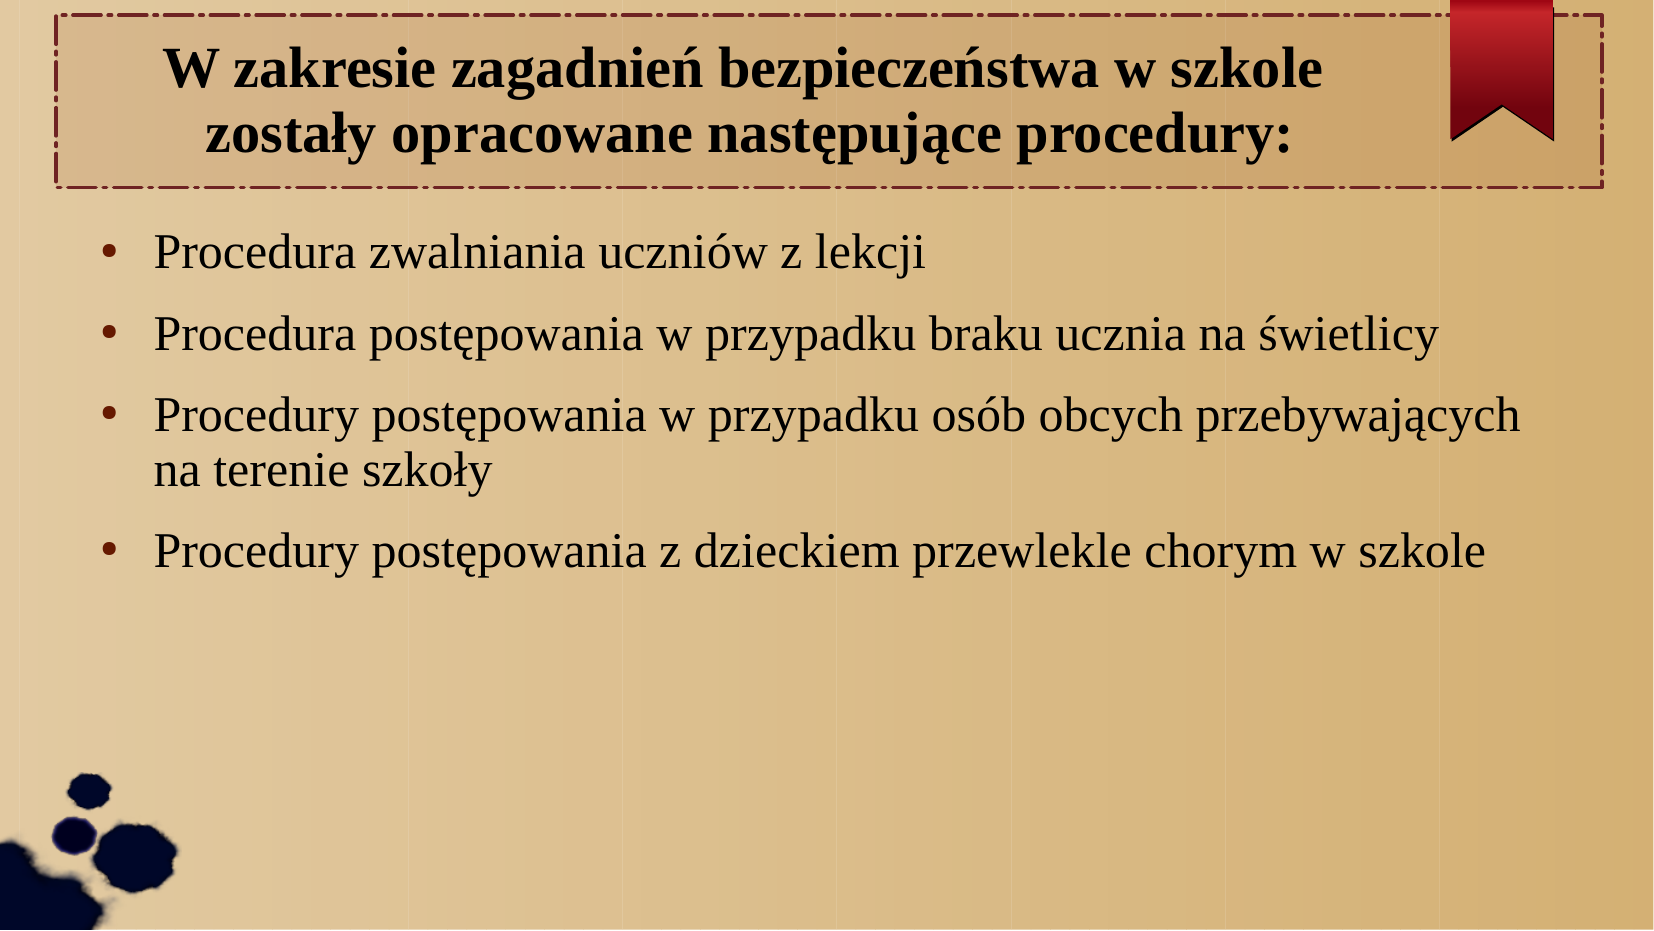

# W zakresie zagadnień bezpieczeństwa w szkole zostały opracowane następujące procedury:
Procedura zwalniania uczniów z lekcji
Procedura postępowania w przypadku braku ucznia na świetlicy
Procedury postępowania w przypadku osób obcych przebywających na terenie szkoły
Procedury postępowania z dzieckiem przewlekle chorym w szkole